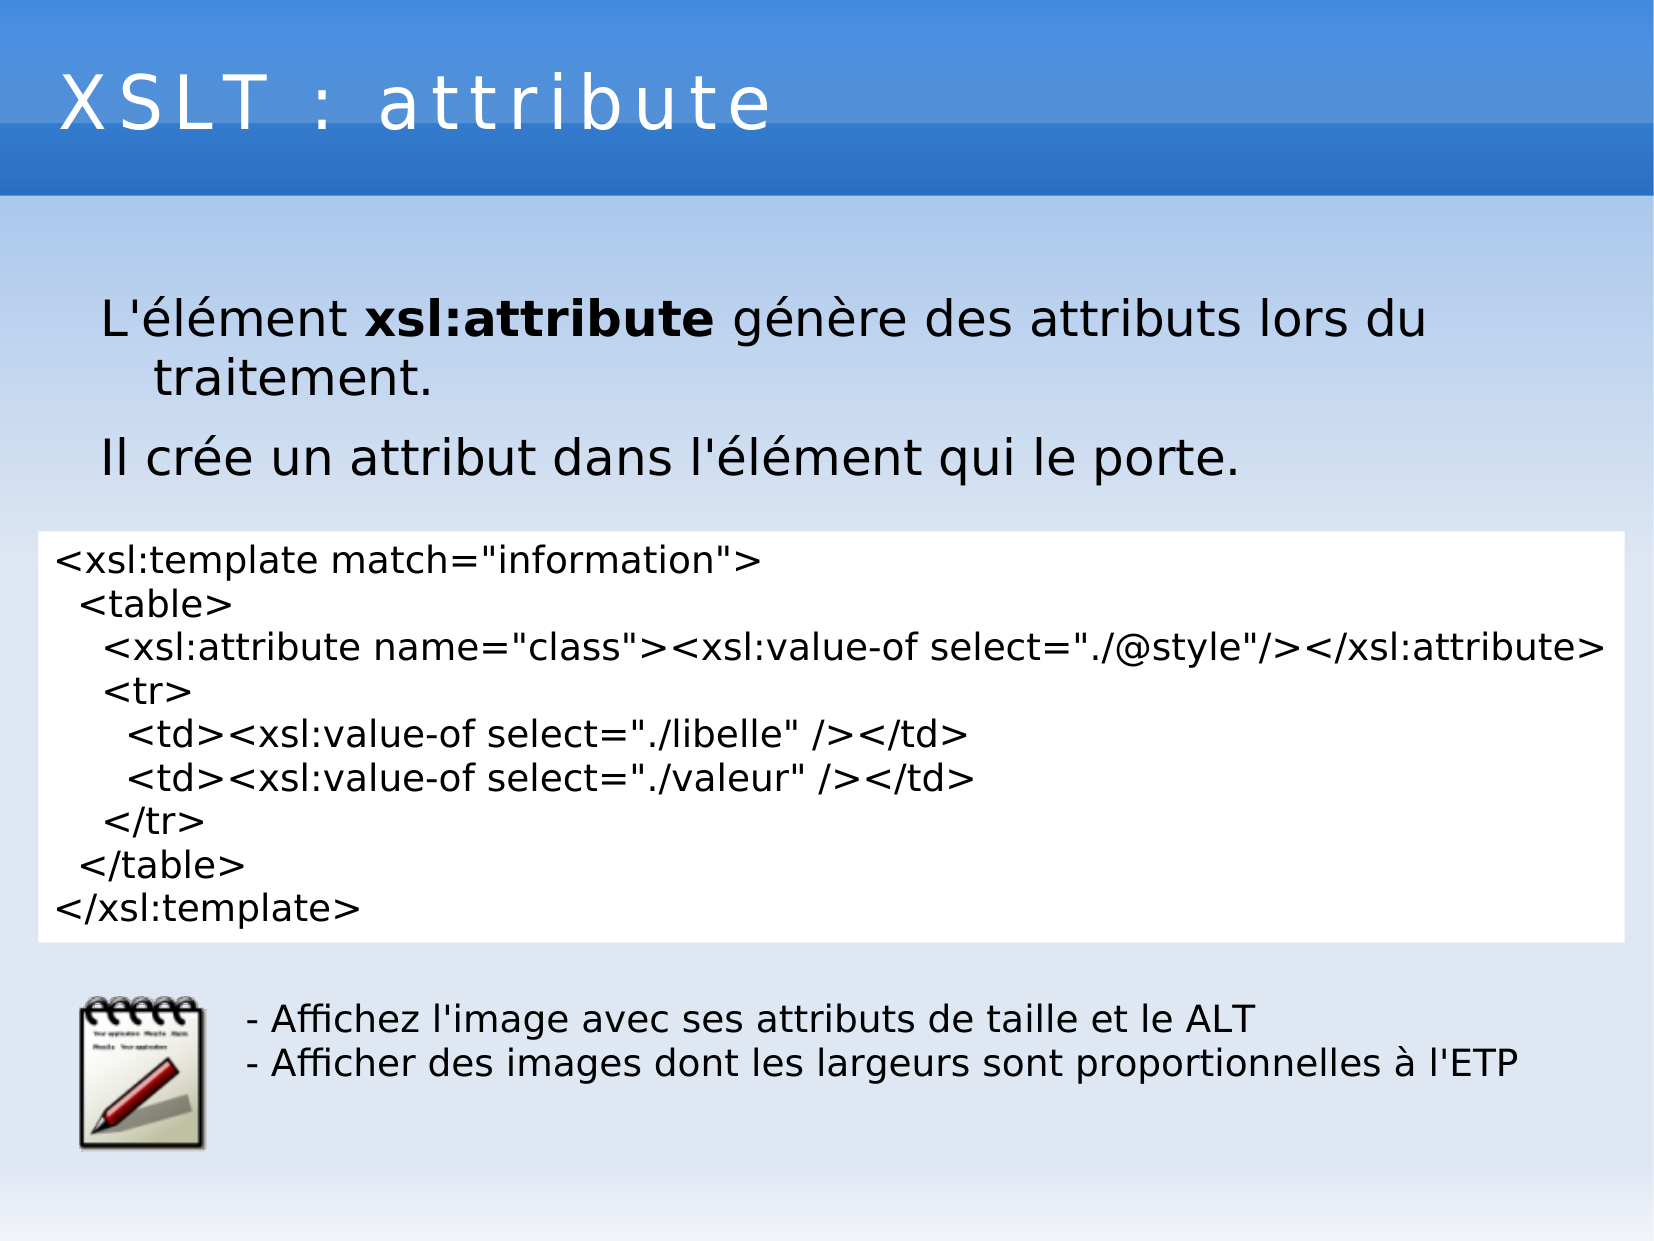

# XSLT : attribute
L'élément xsl:attribute génère des attributs lors du traitement.
Il crée un attribut dans l'élément qui le porte.
<xsl:template match="information">
 <table>
 <xsl:attribute name="class"><xsl:value-of select="./@style"/></xsl:attribute>
 <tr>
 <td><xsl:value-of select="./libelle" /></td>
 <td><xsl:value-of select="./valeur" /></td>
 </tr>
 </table>
</xsl:template>
- Affichez l'image avec ses attributs de taille et le ALT
- Afficher des images dont les largeurs sont proportionnelles à l'ETP